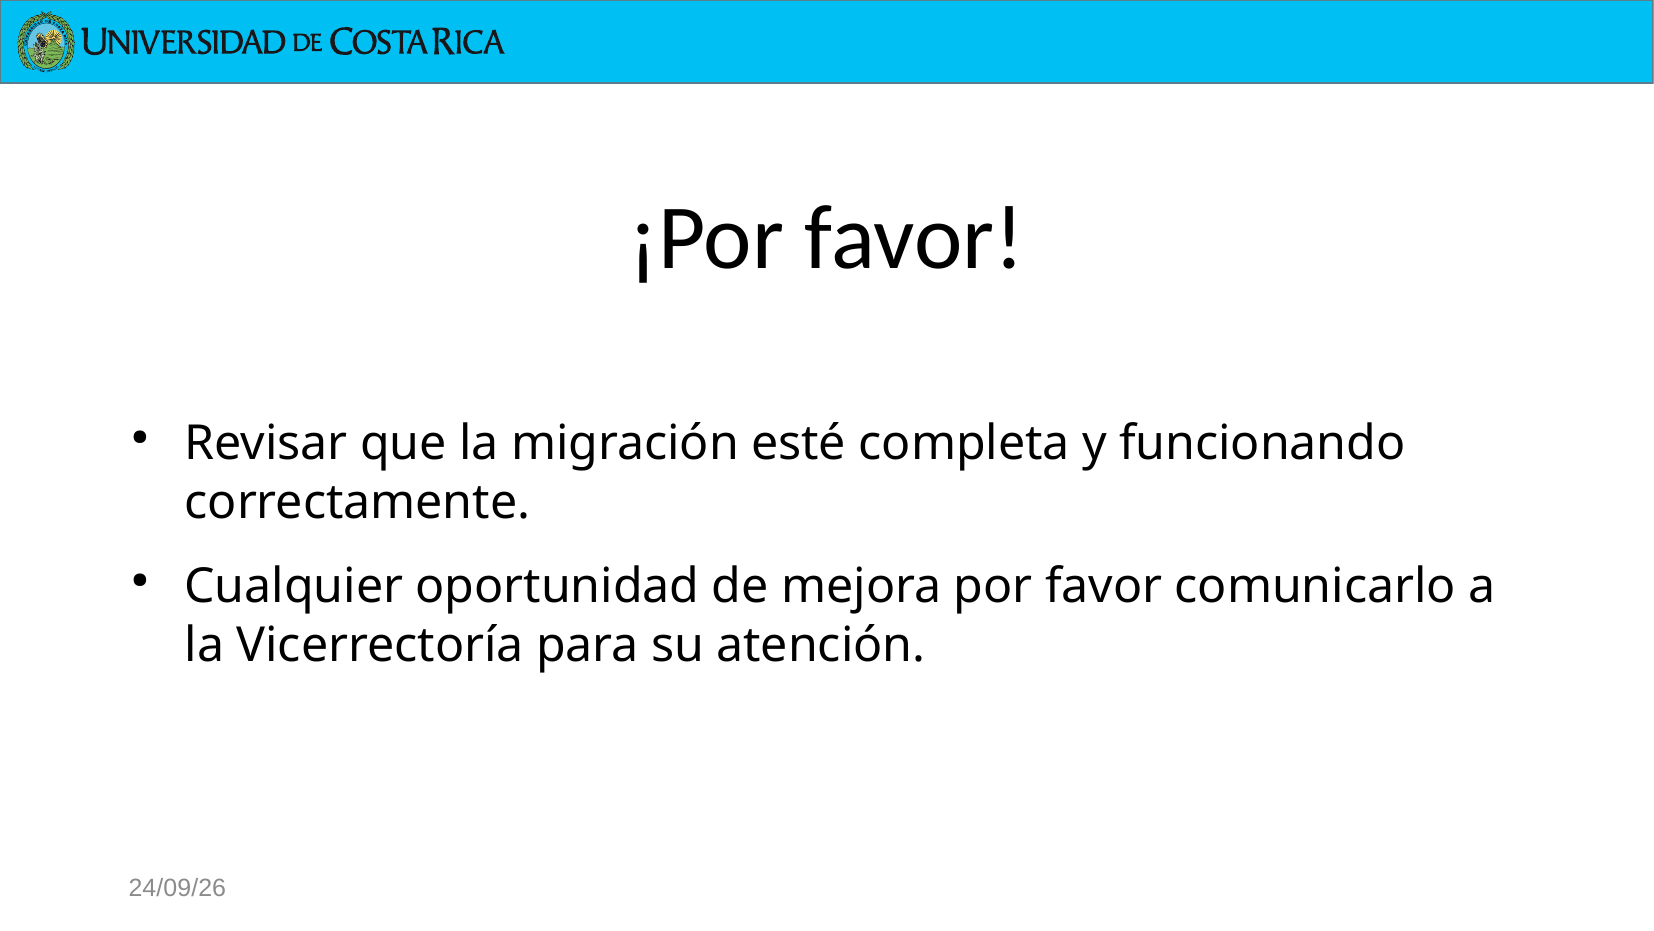

# ¡Por favor!
Revisar que la migración esté completa y funcionando correctamente.
Cualquier oportunidad de mejora por favor comunicarlo a la Vicerrectoría para su atención.